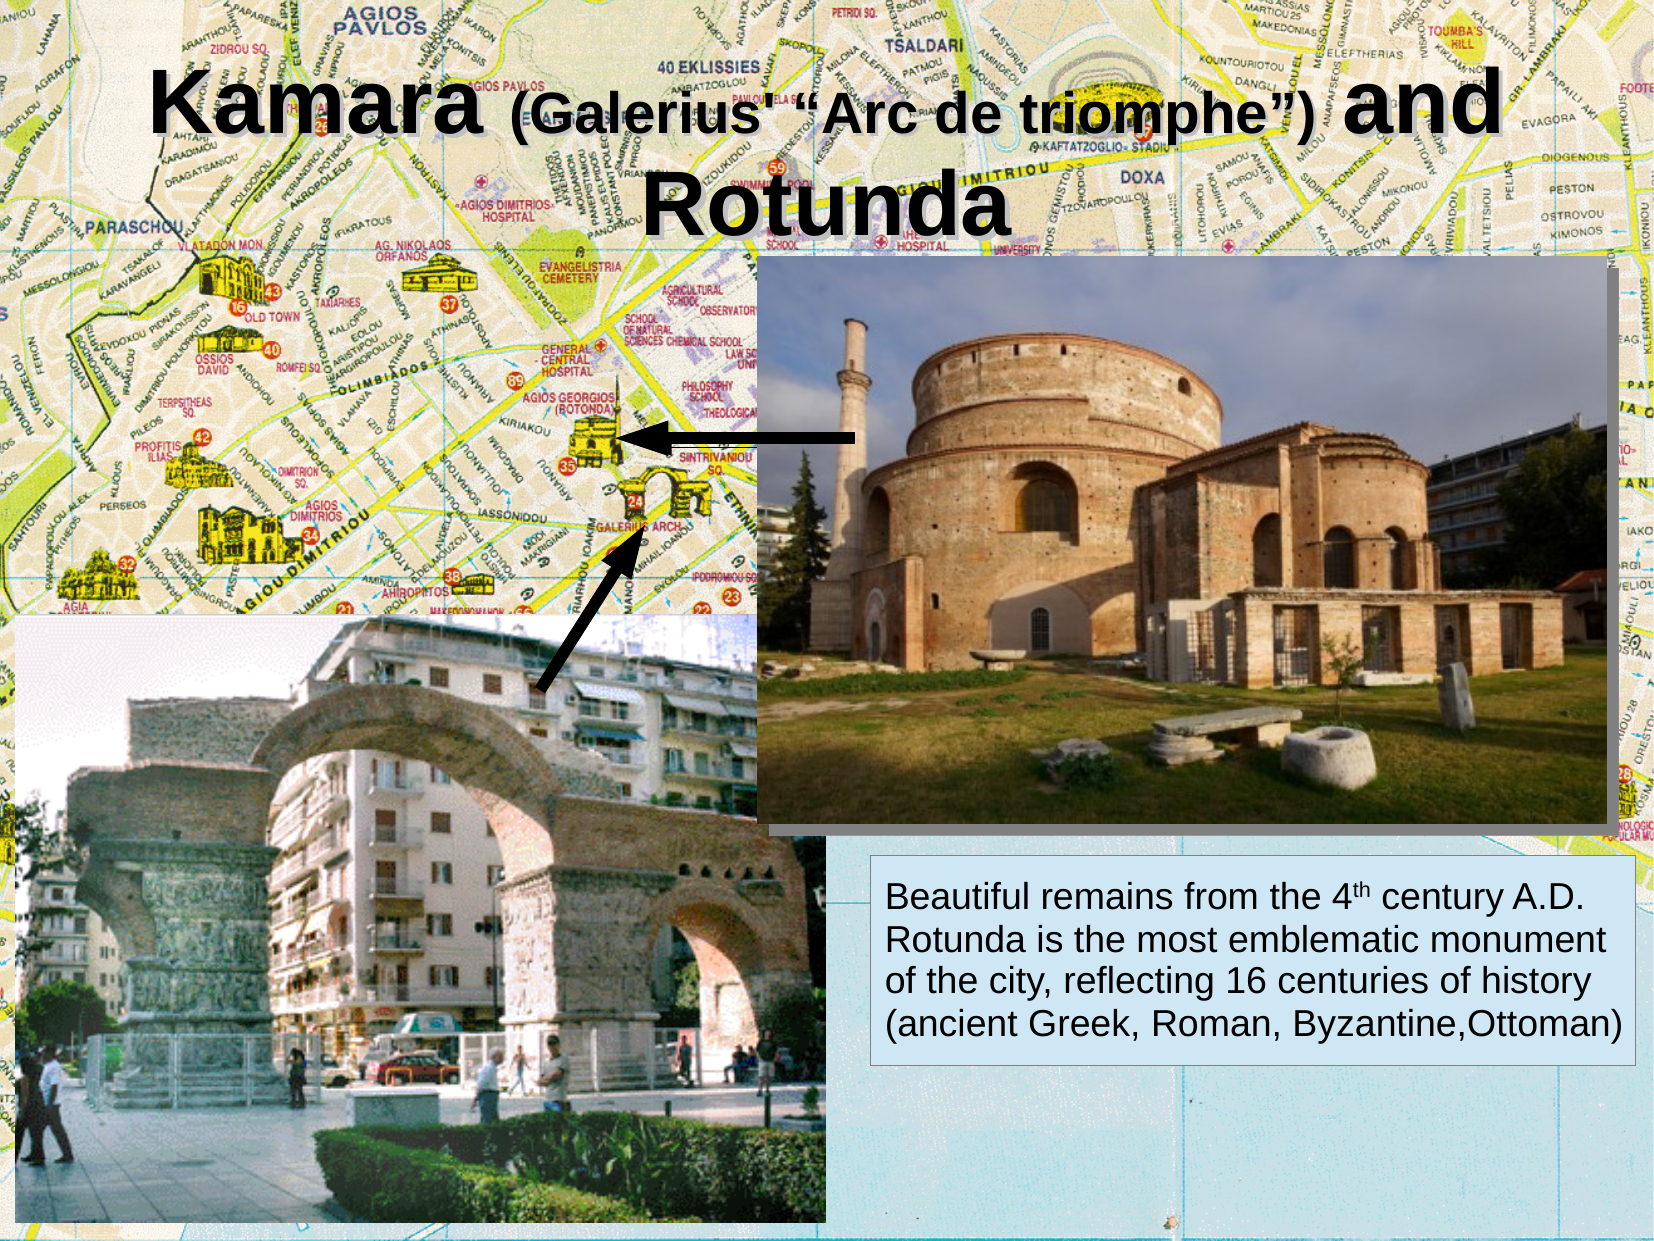

# Kamara (Galerius' “Arc de triomphe”) and Rotunda
Beautiful remains from the 4th century A.D.
Rotunda is the most emblematic monument
of the city, reflecting 16 centuries of history
(ancient Greek, Roman, Byzantine,Ottoman)